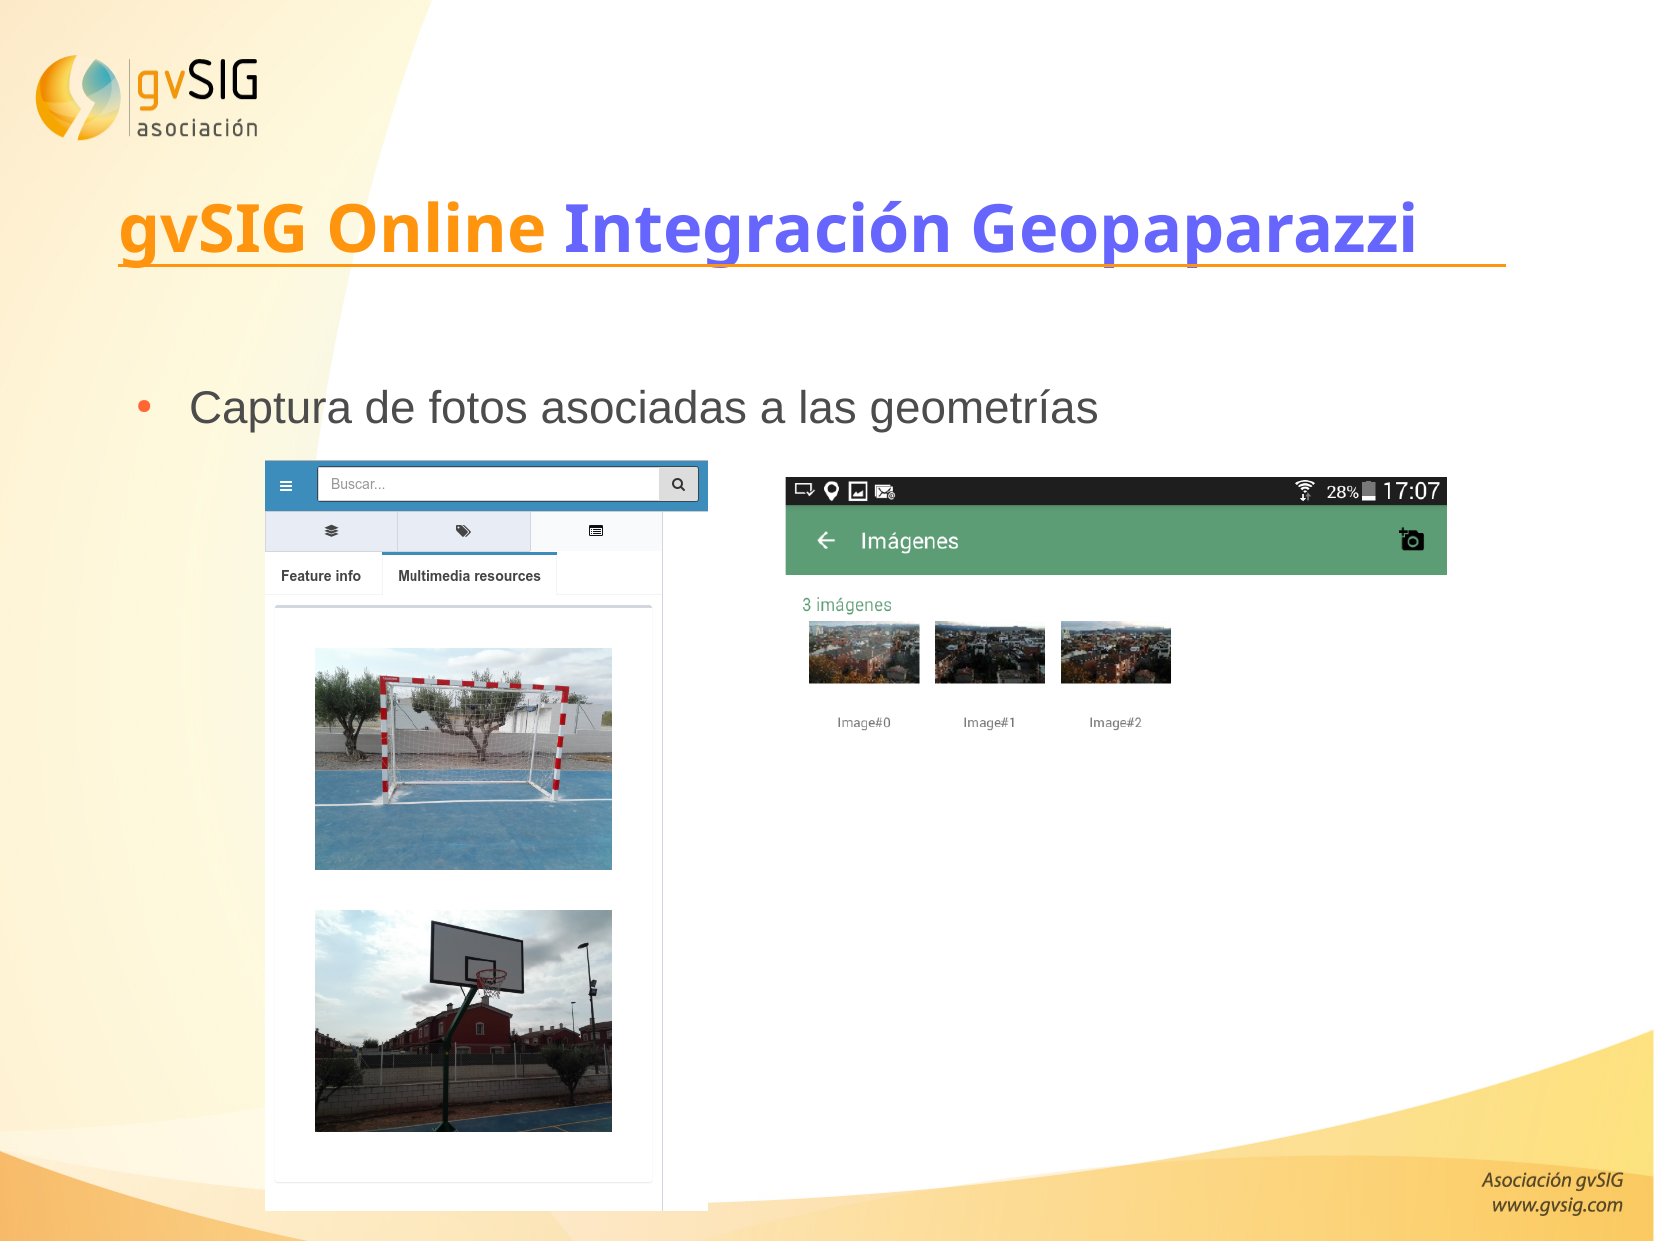

# gvSIG Online Integración Geopaparazzi
Captura de fotos asociadas a las geometrías